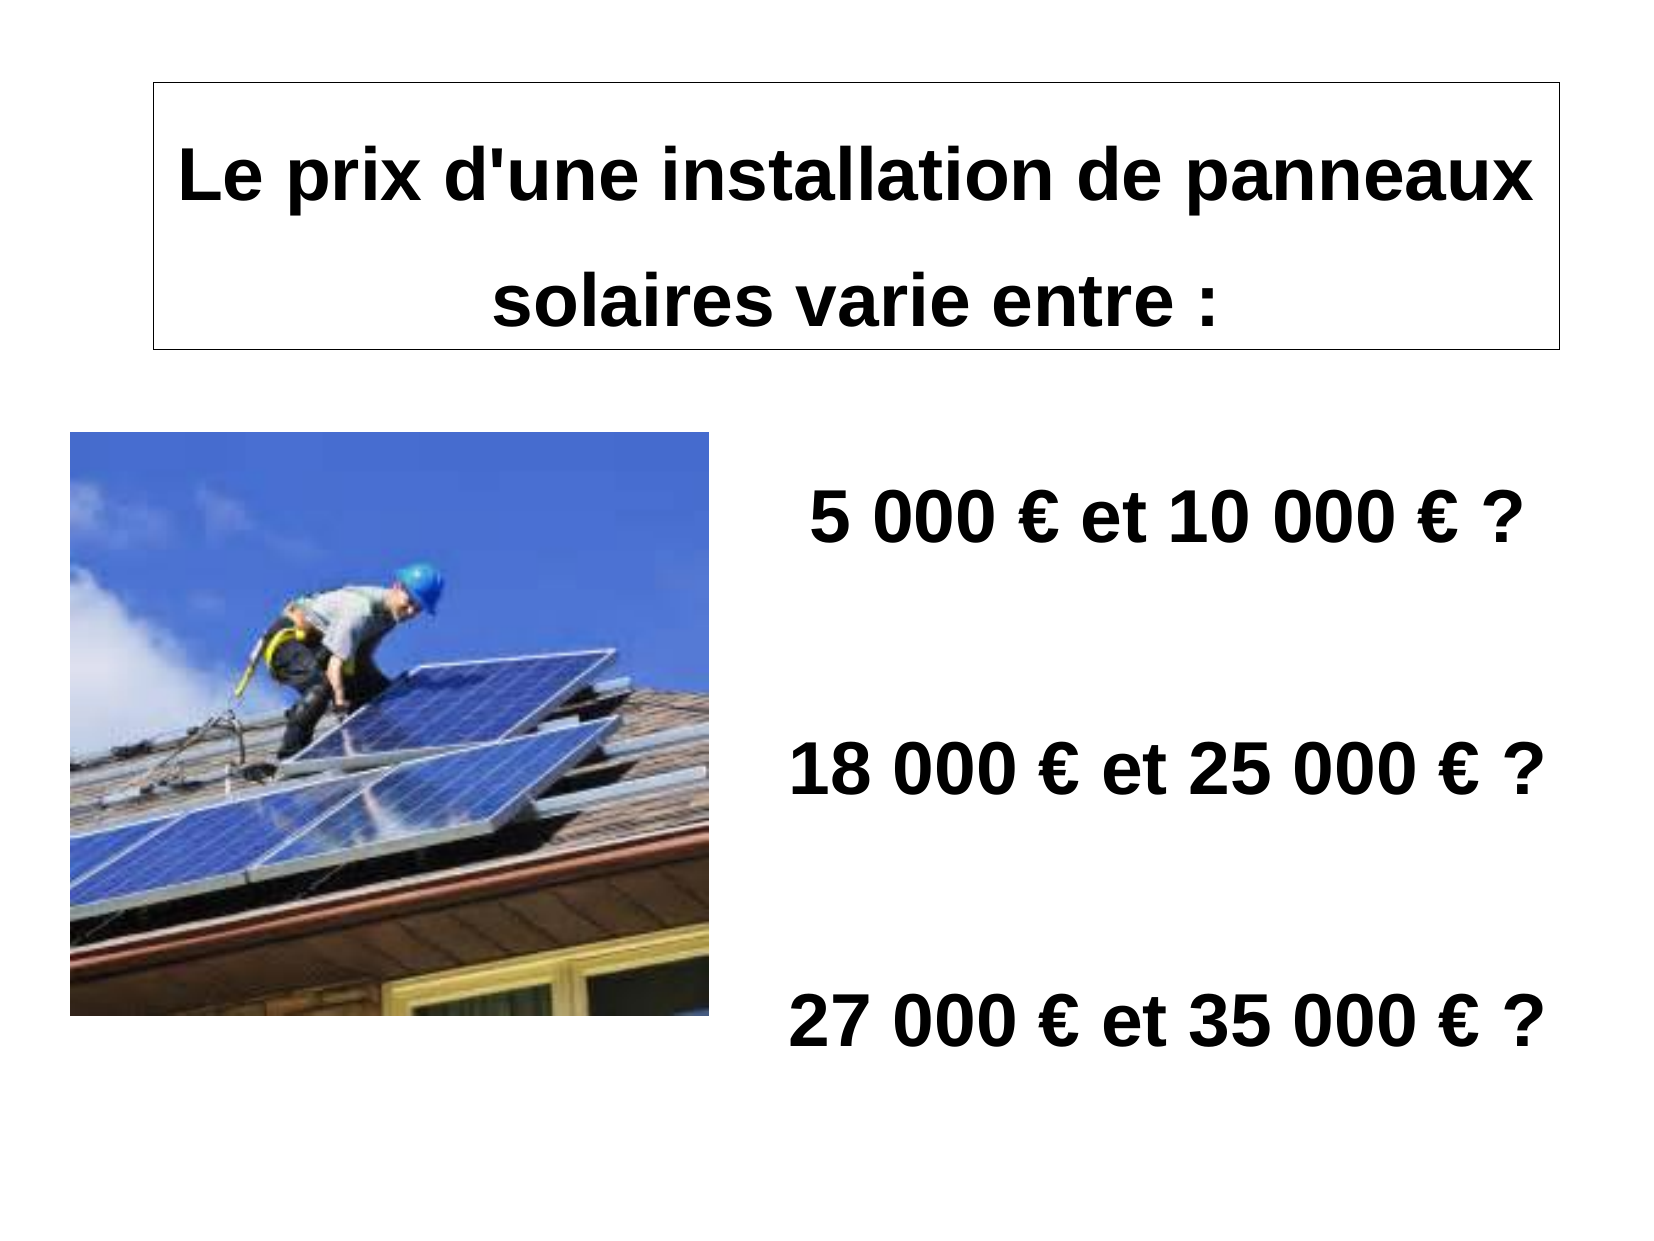

Le prix d'une installation de panneaux solaires varie entre :
 5 000 € et 10 000 € ?
 18 000 € et 25 000 € ?
 27 000 € et 35 000 € ?